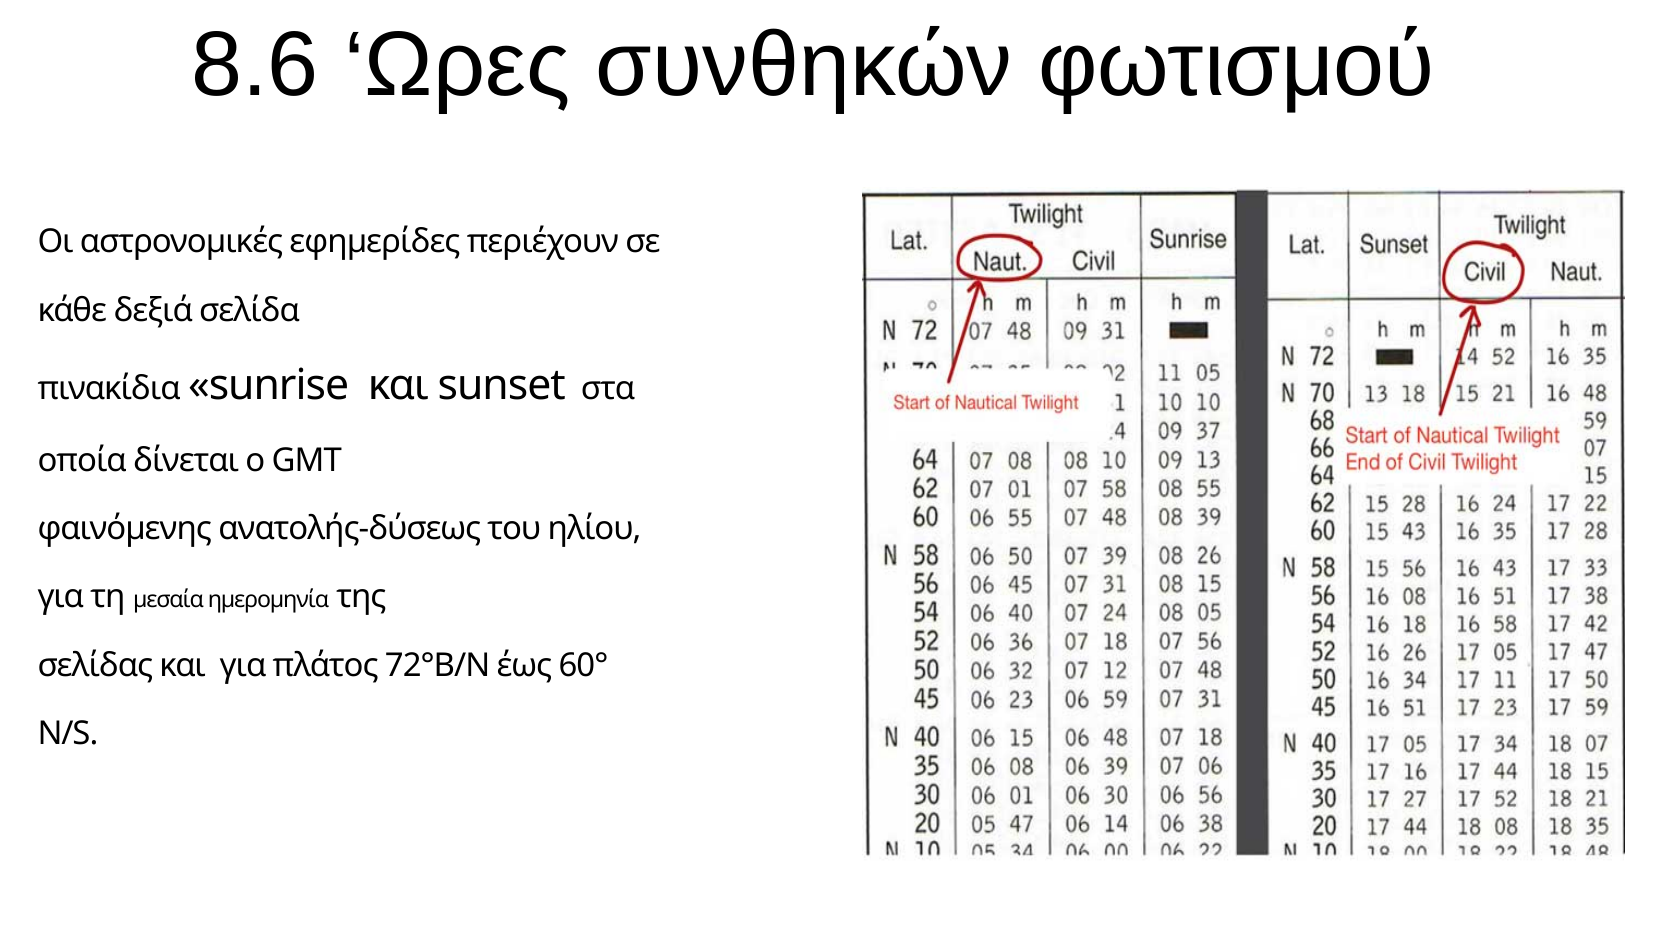

# 8.6 ‘Ωρες συνθηκών φωτισμού
Οι αστρονομικές εφημερίδες περιέχουν σε
κάθε δεξιά σελίδα
πινακίδια «sunrise και sunset στα
οποία δίνεται ο GΜΤ
φαινόμενης ανατολής-δύσεως του ηλίου,
για τη μεσαία ημερομηνία της
σελίδας και για πλάτος 72°Β/Ν έως 60°
Ν/S.